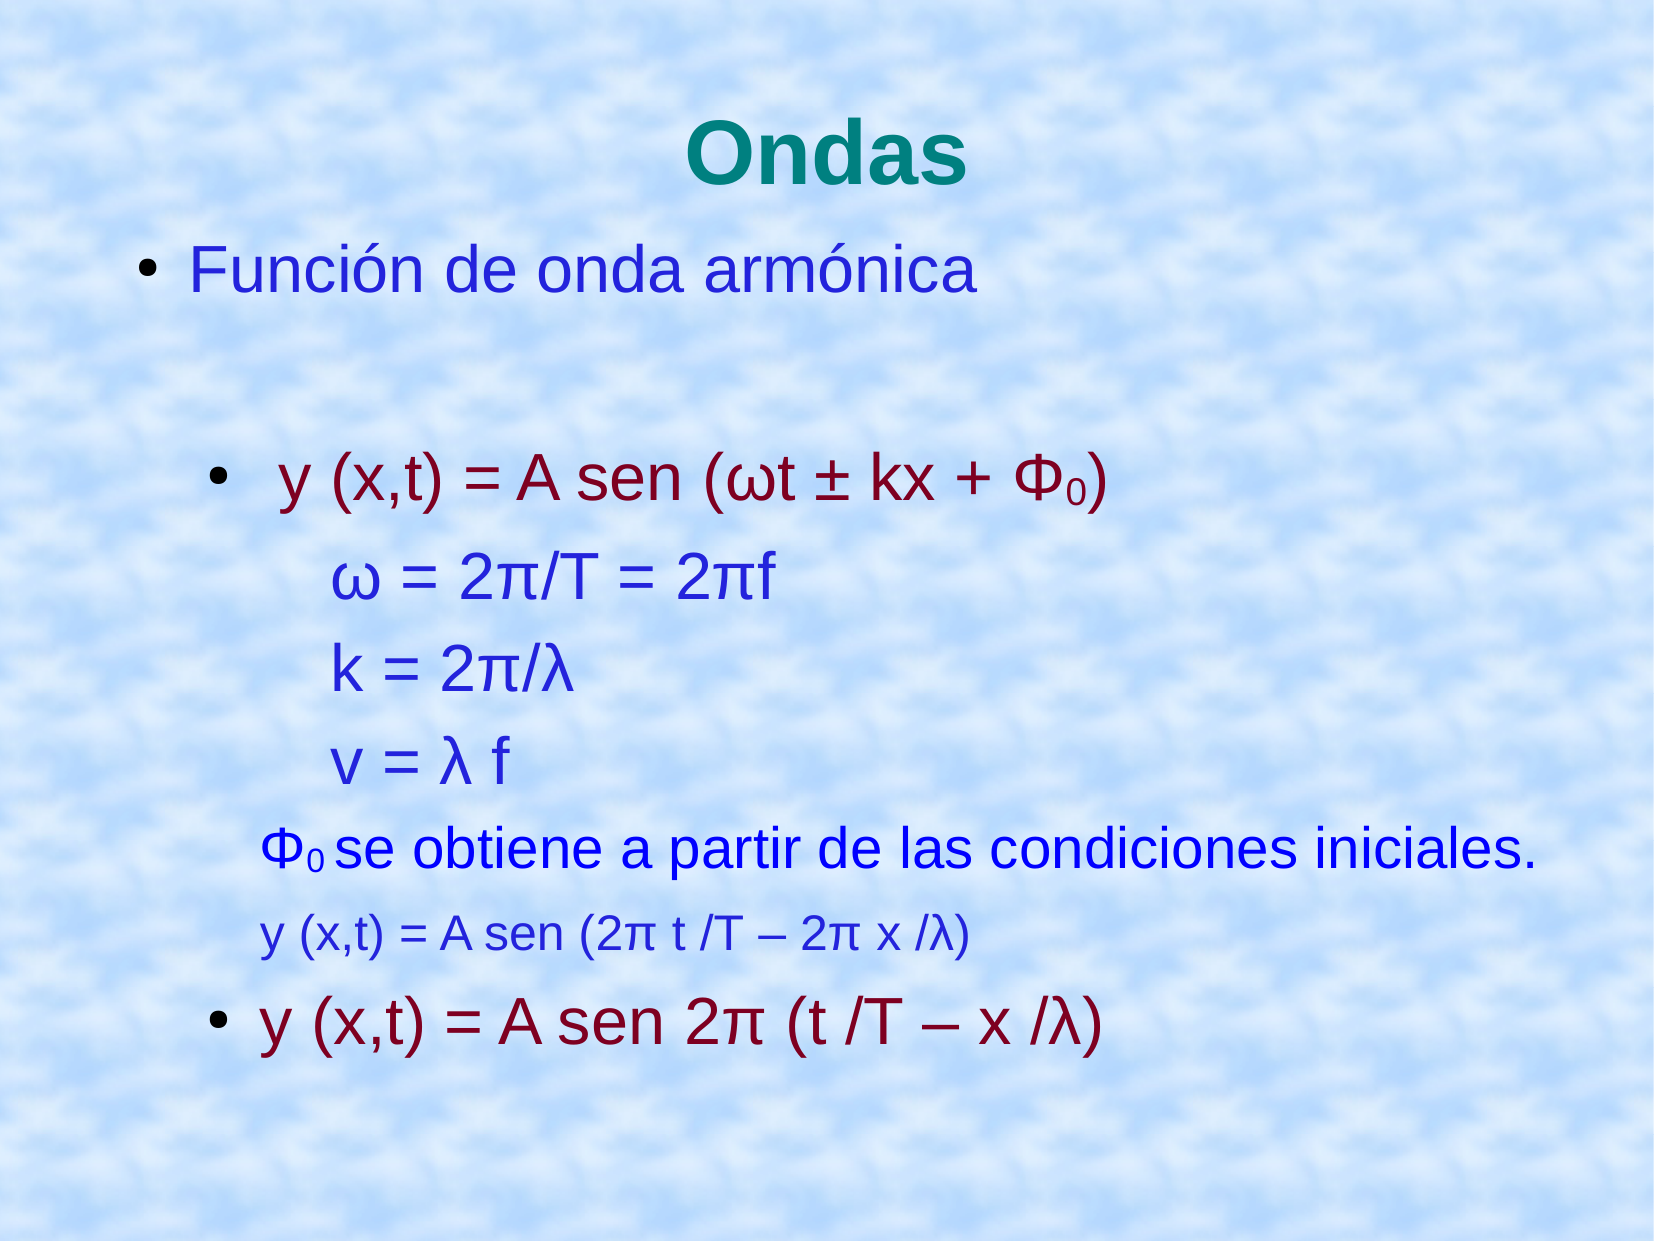

# Ondas
Función de onda armónica
 y (x,t) = A sen (ωt ± kx + Φ0)
ω = 2π/T = 2πf
k = 2π/λ
v = λ f
Φ0 se obtiene a partir de las condiciones iniciales.
y (x,t) = A sen (2π t /T – 2π x /λ)
y (x,t) = A sen 2π (t /T – x /λ)